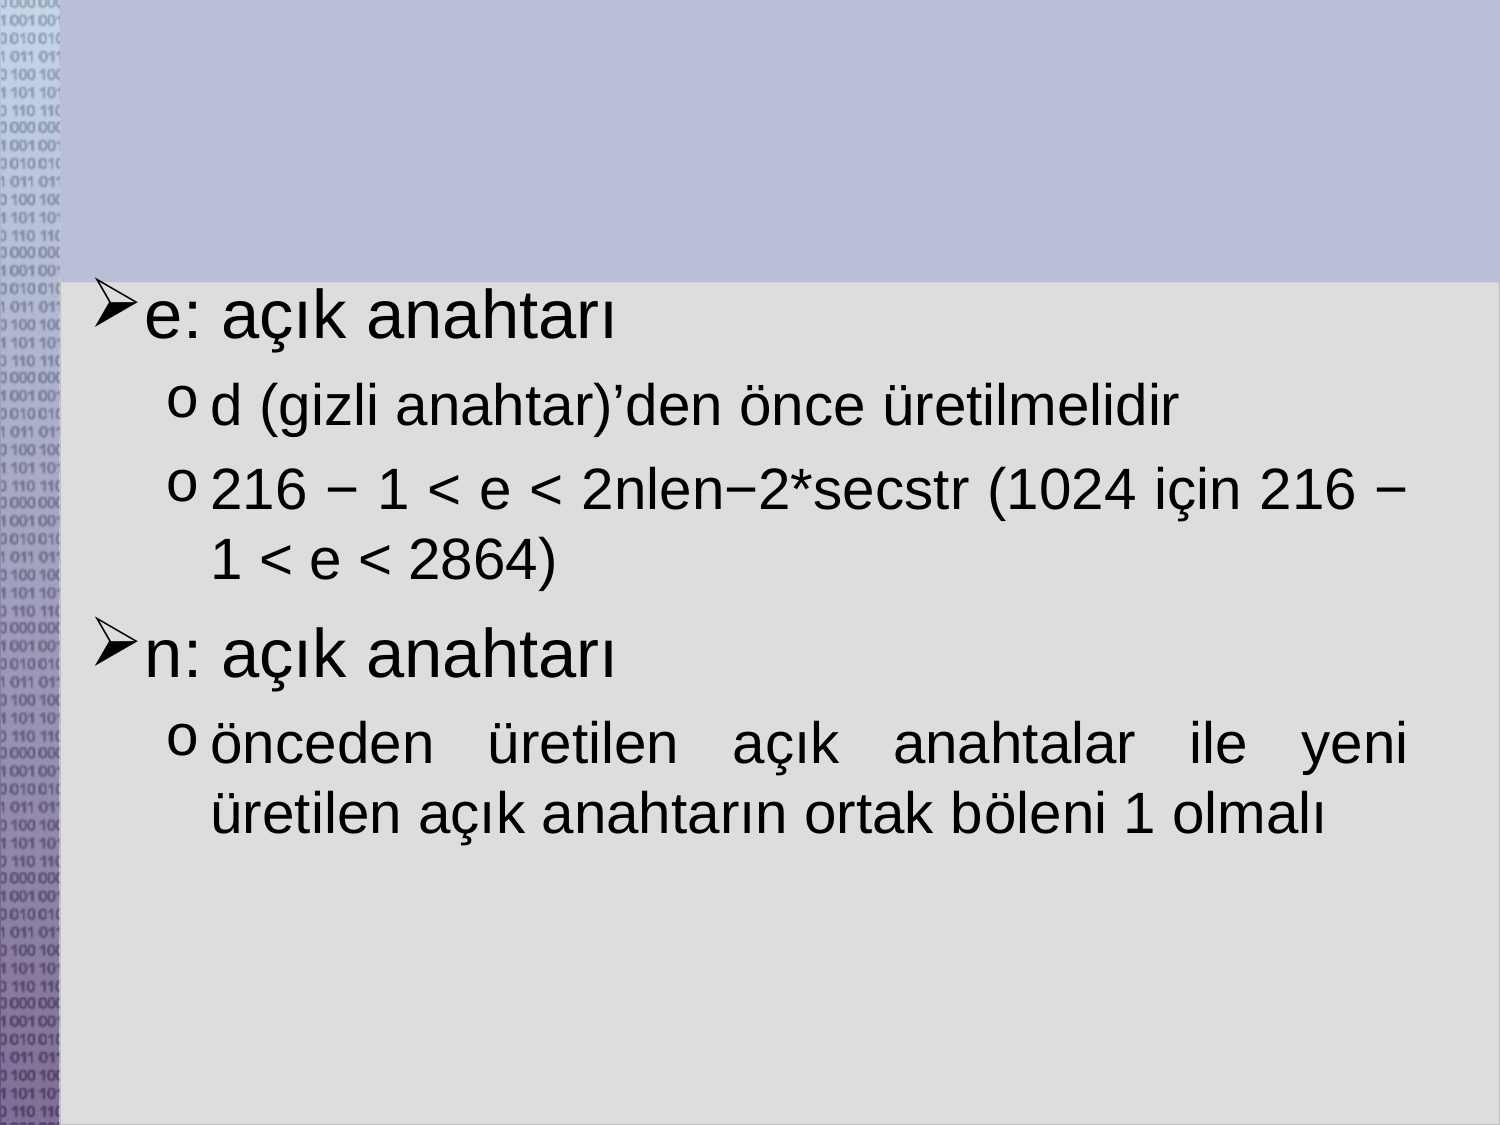

#
e: açık anahtarı
d (gizli anahtar)’den önce üretilmelidir
216 − 1 < e < 2nlen−2*secstr (1024 için 216 − 1 < e < 2864)
n: açık anahtarı
önceden üretilen açık anahtalar ile yeni üretilen açık anahtarın ortak böleni 1 olmalı